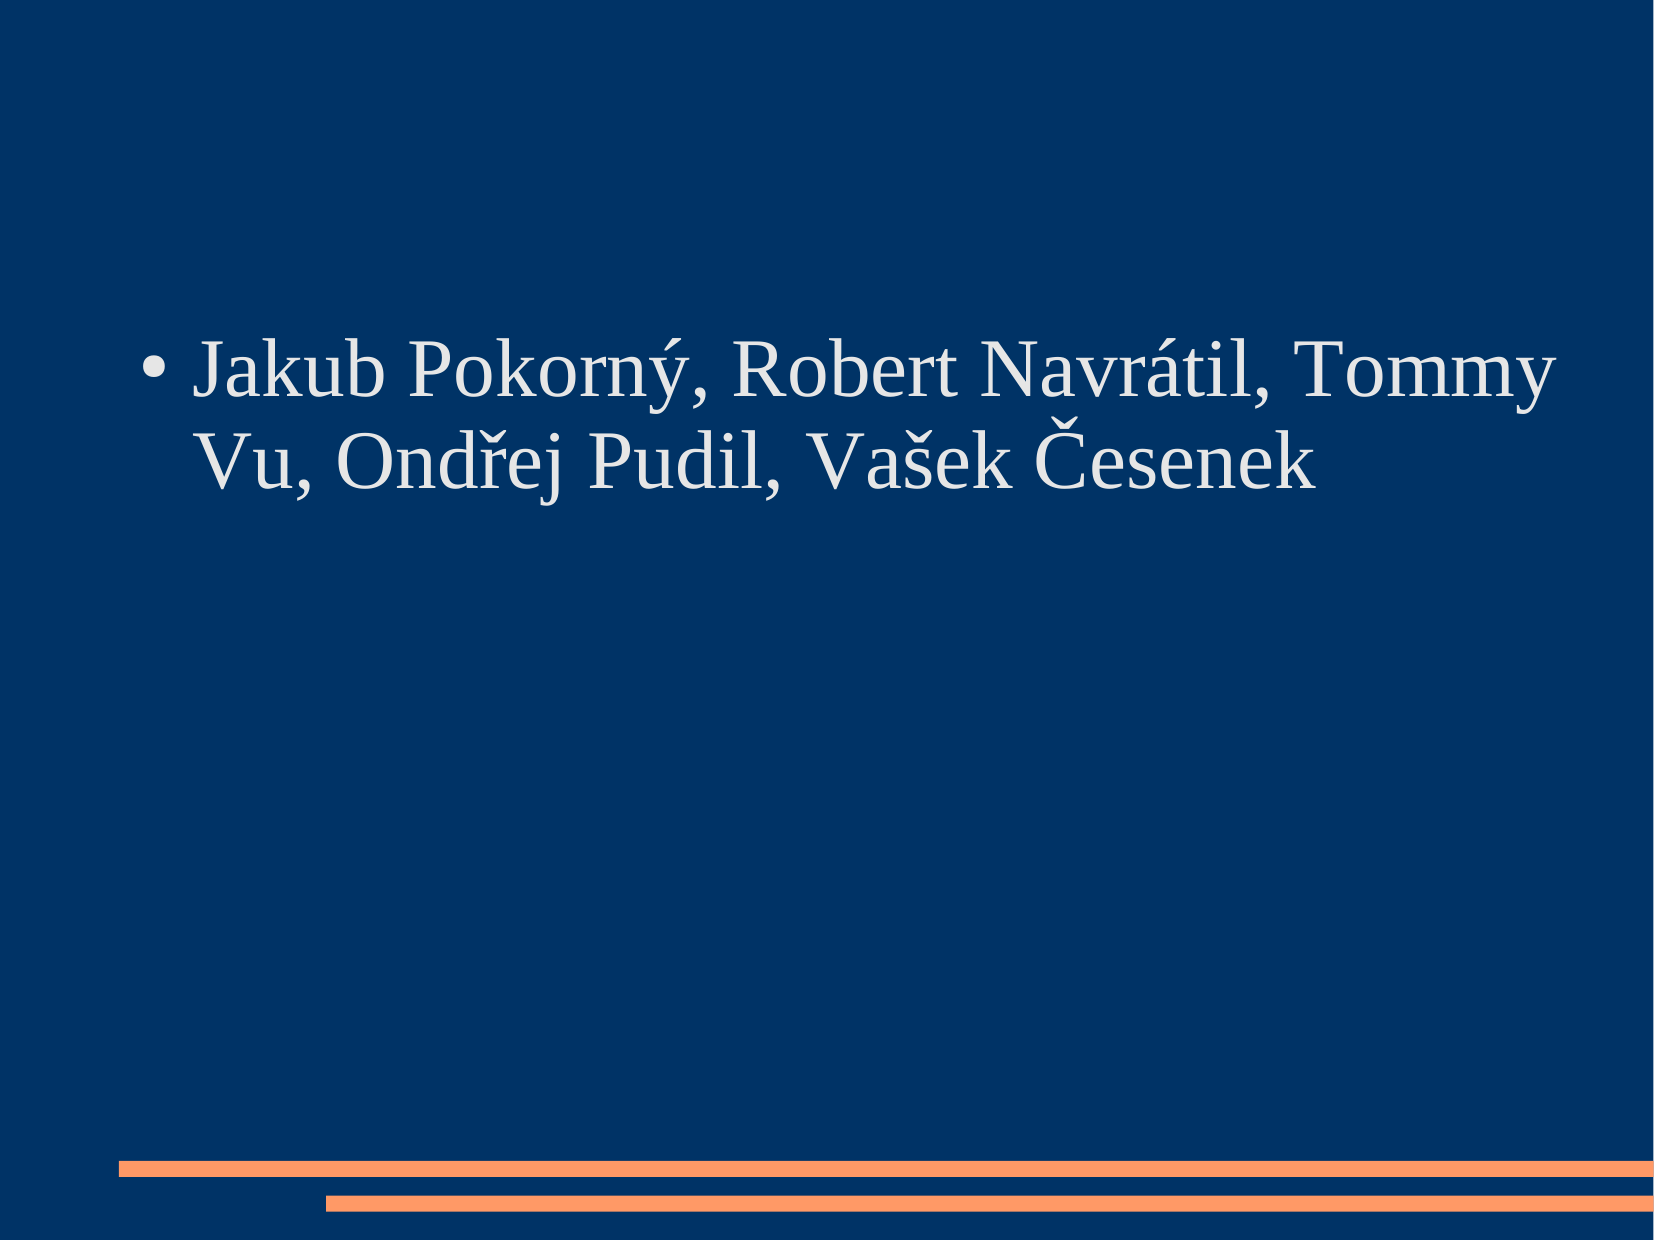

#
Jakub Pokorný, Robert Navrátil, Tommy Vu, Ondřej Pudil, Vašek Česenek